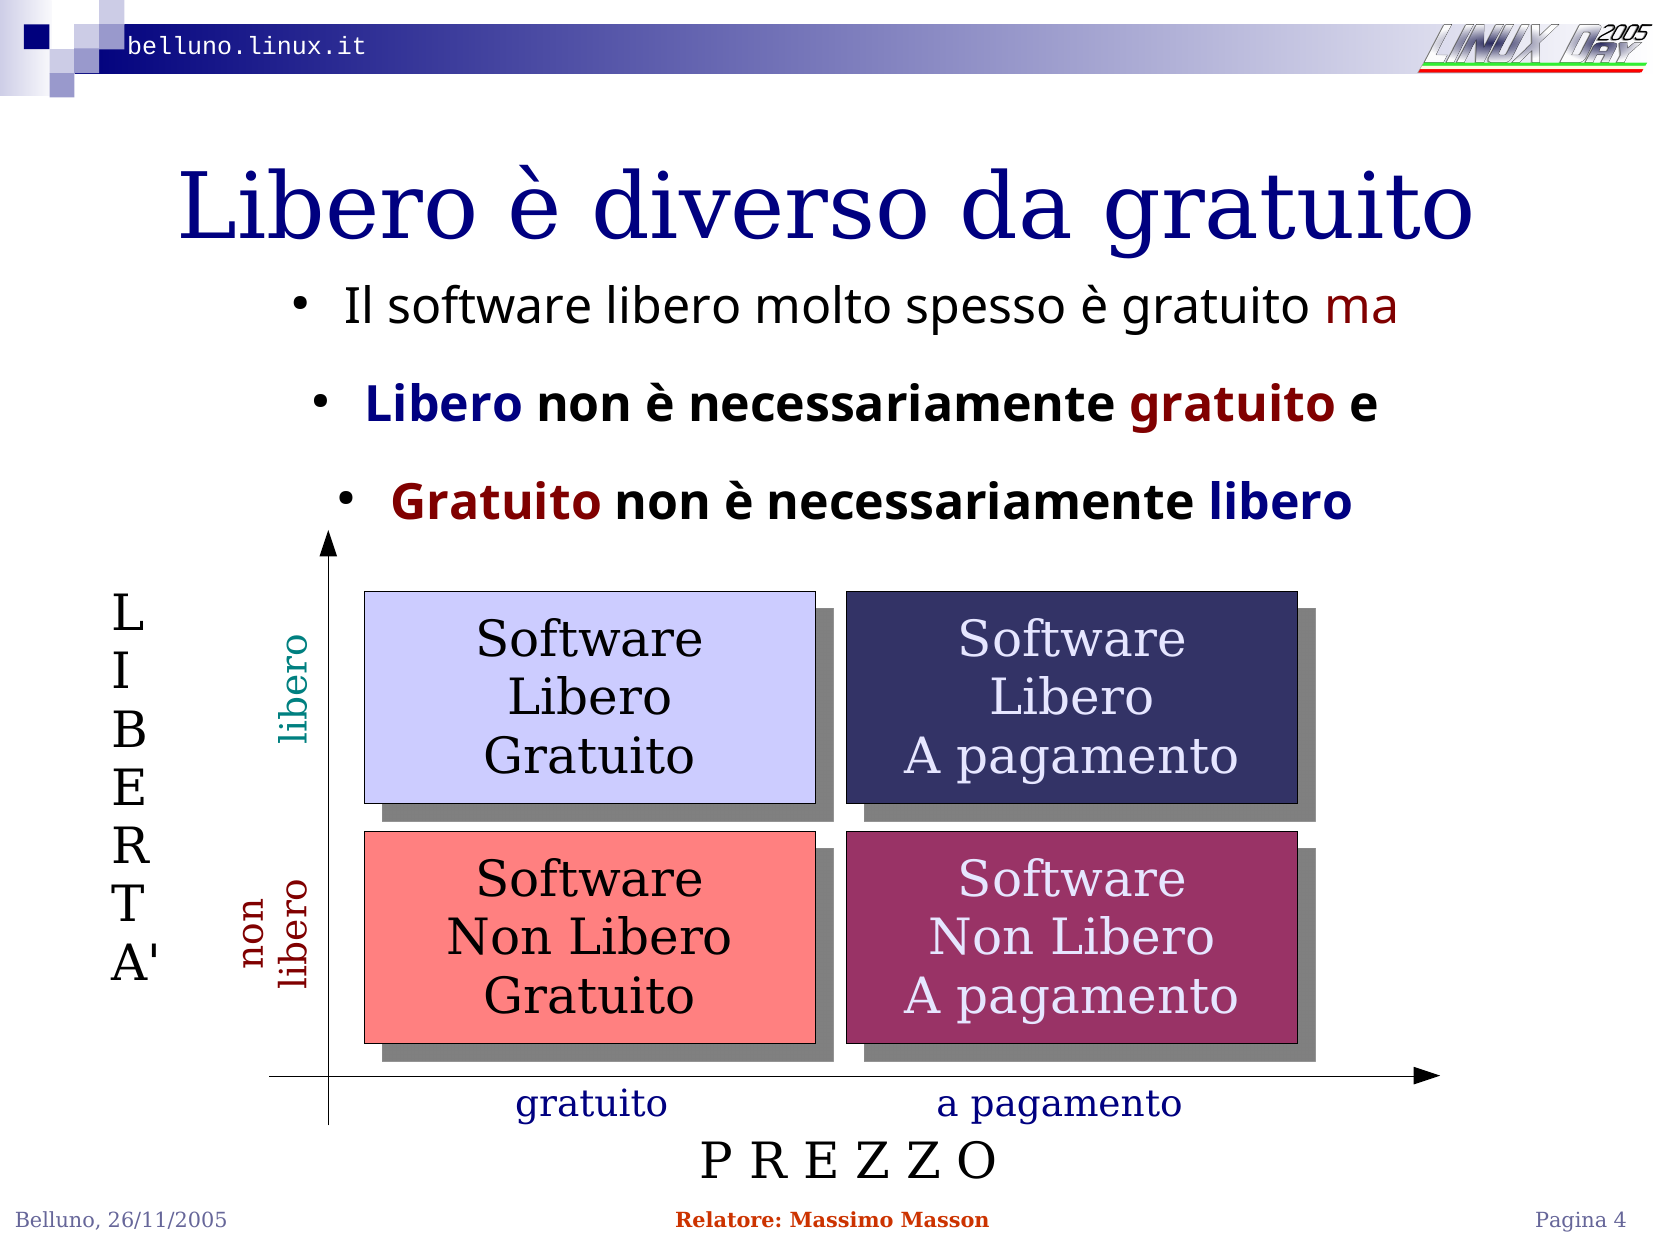

# Libero è diverso da gratuito
Il software libero molto spesso è gratuito ma
Libero non è necessariamente gratuito e
Gratuito non è necessariamente libero
L
I
B
E
R
T
A'
Software
Libero
Gratuito
Software
Libero
A pagamento
libero
Software
Non Libero
Gratuito
Software
Non Libero
A pagamento
non
libero
gratuito
a pagamento
P R E Z Z O